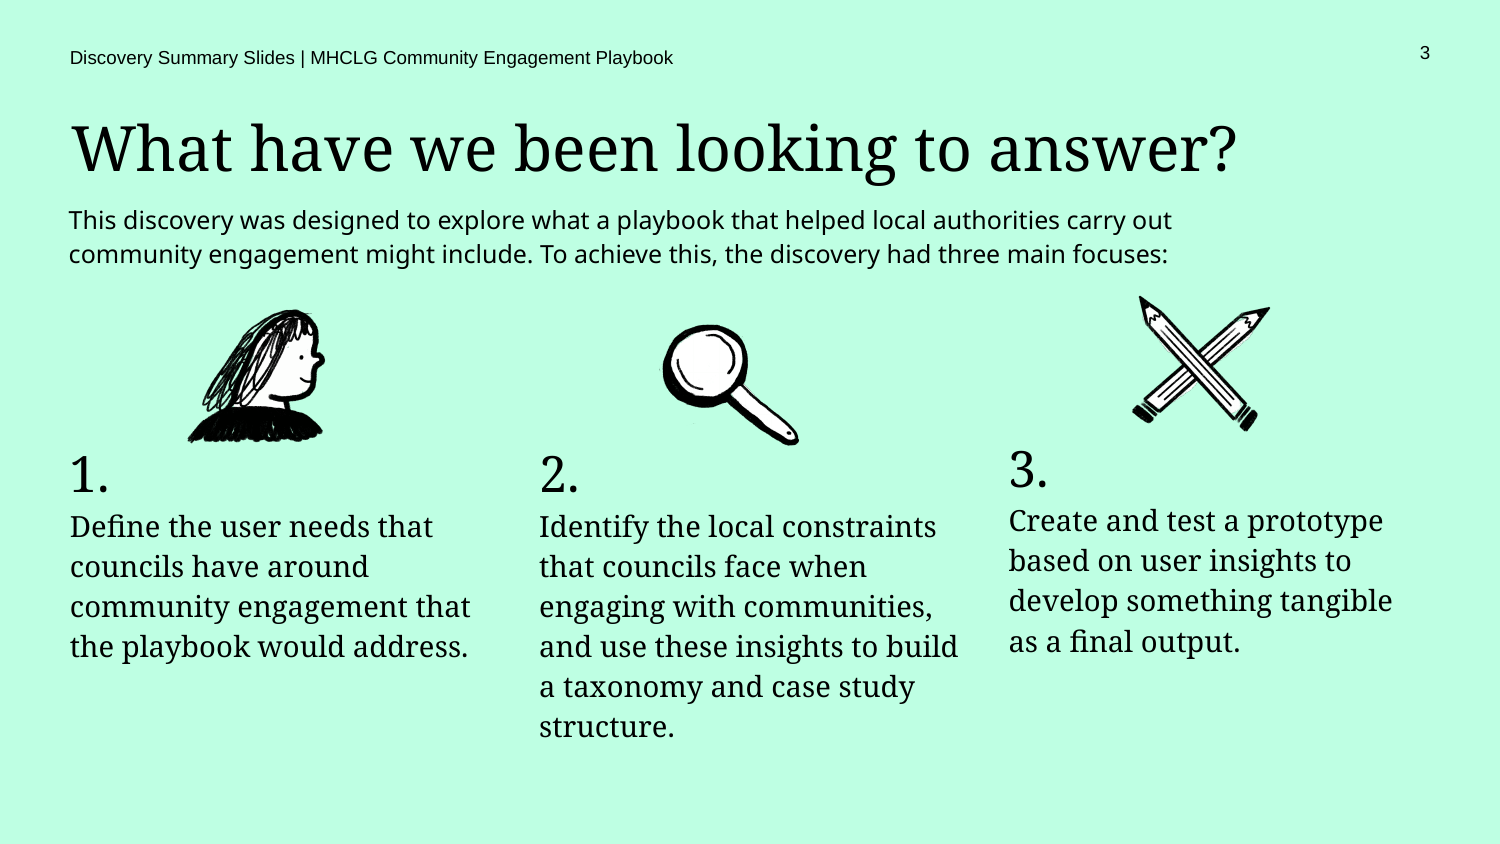

3
Discovery Summary Slides | MHCLG Community Engagement Playbook
What have we been looking to answer?
This discovery was designed to explore what a playbook that helped local authorities carry out community engagement might include. To achieve this, the discovery had three main focuses:
3.
Create and test a prototype based on user insights to develop something tangible as a final output.
1.
Define the user needs that councils have around community engagement that the playbook would address.
2.
Identify the local constraints that councils face when engaging with communities, and use these insights to build a taxonomy and case study structure.